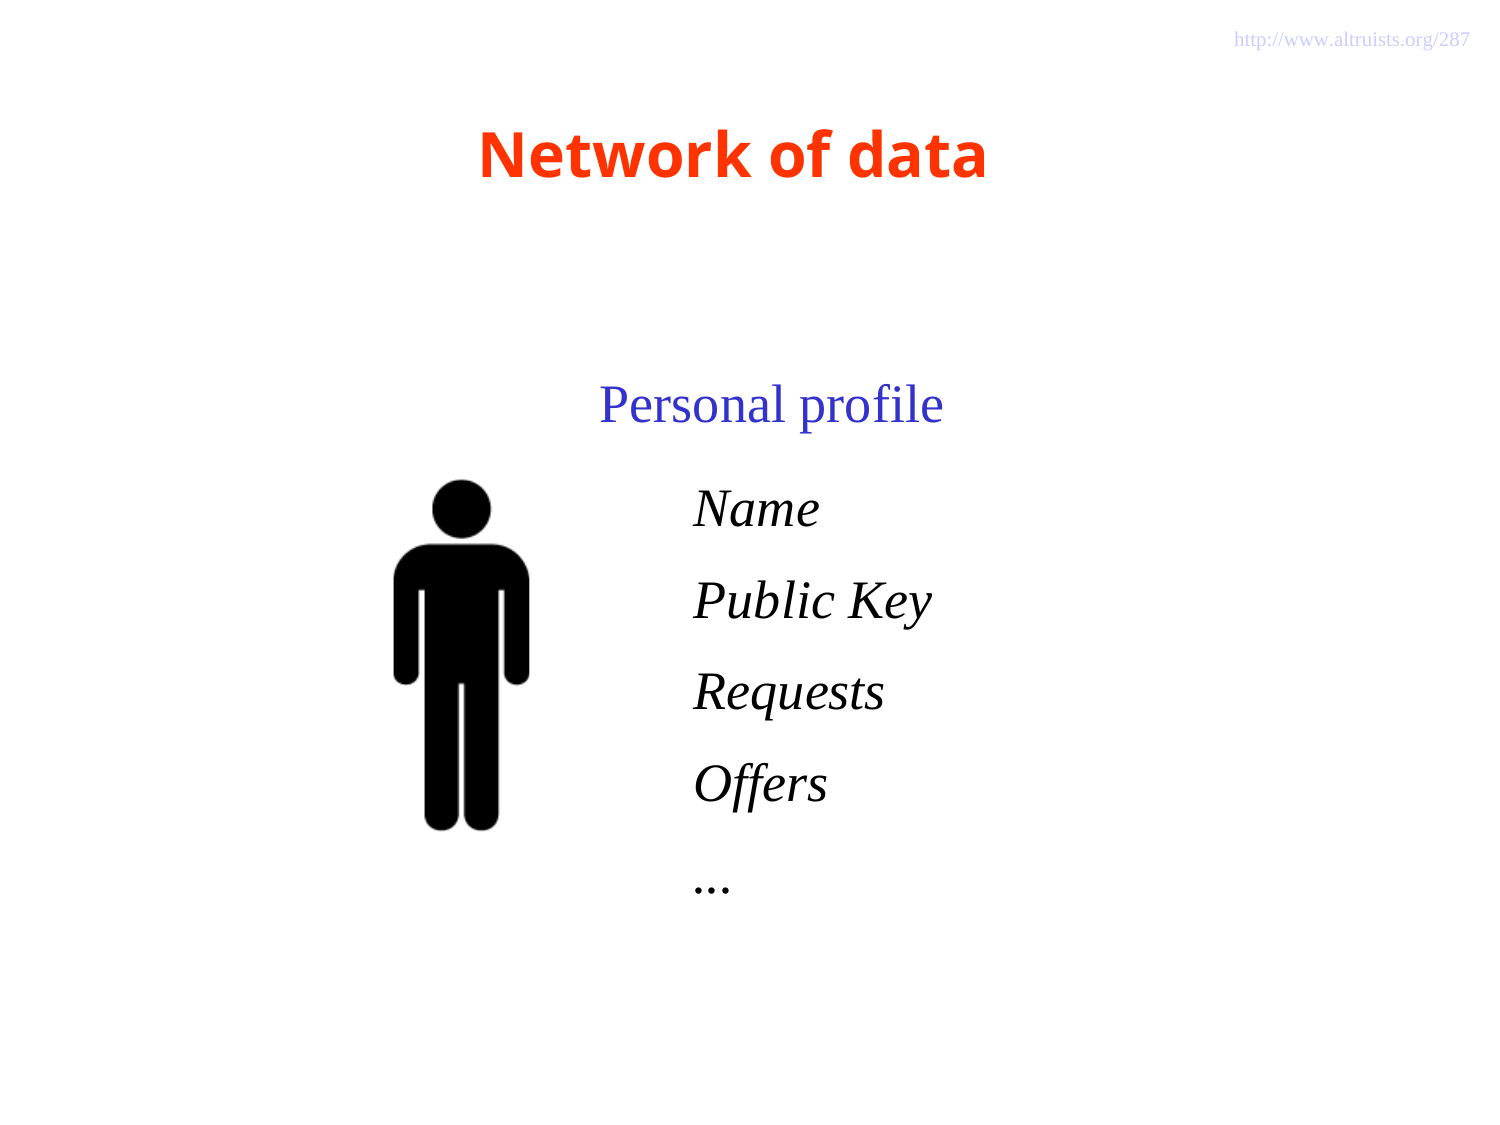

http://www.altruists.org/287
Network of data
Personal profile
Name
Public Key
Requests
Offers
...